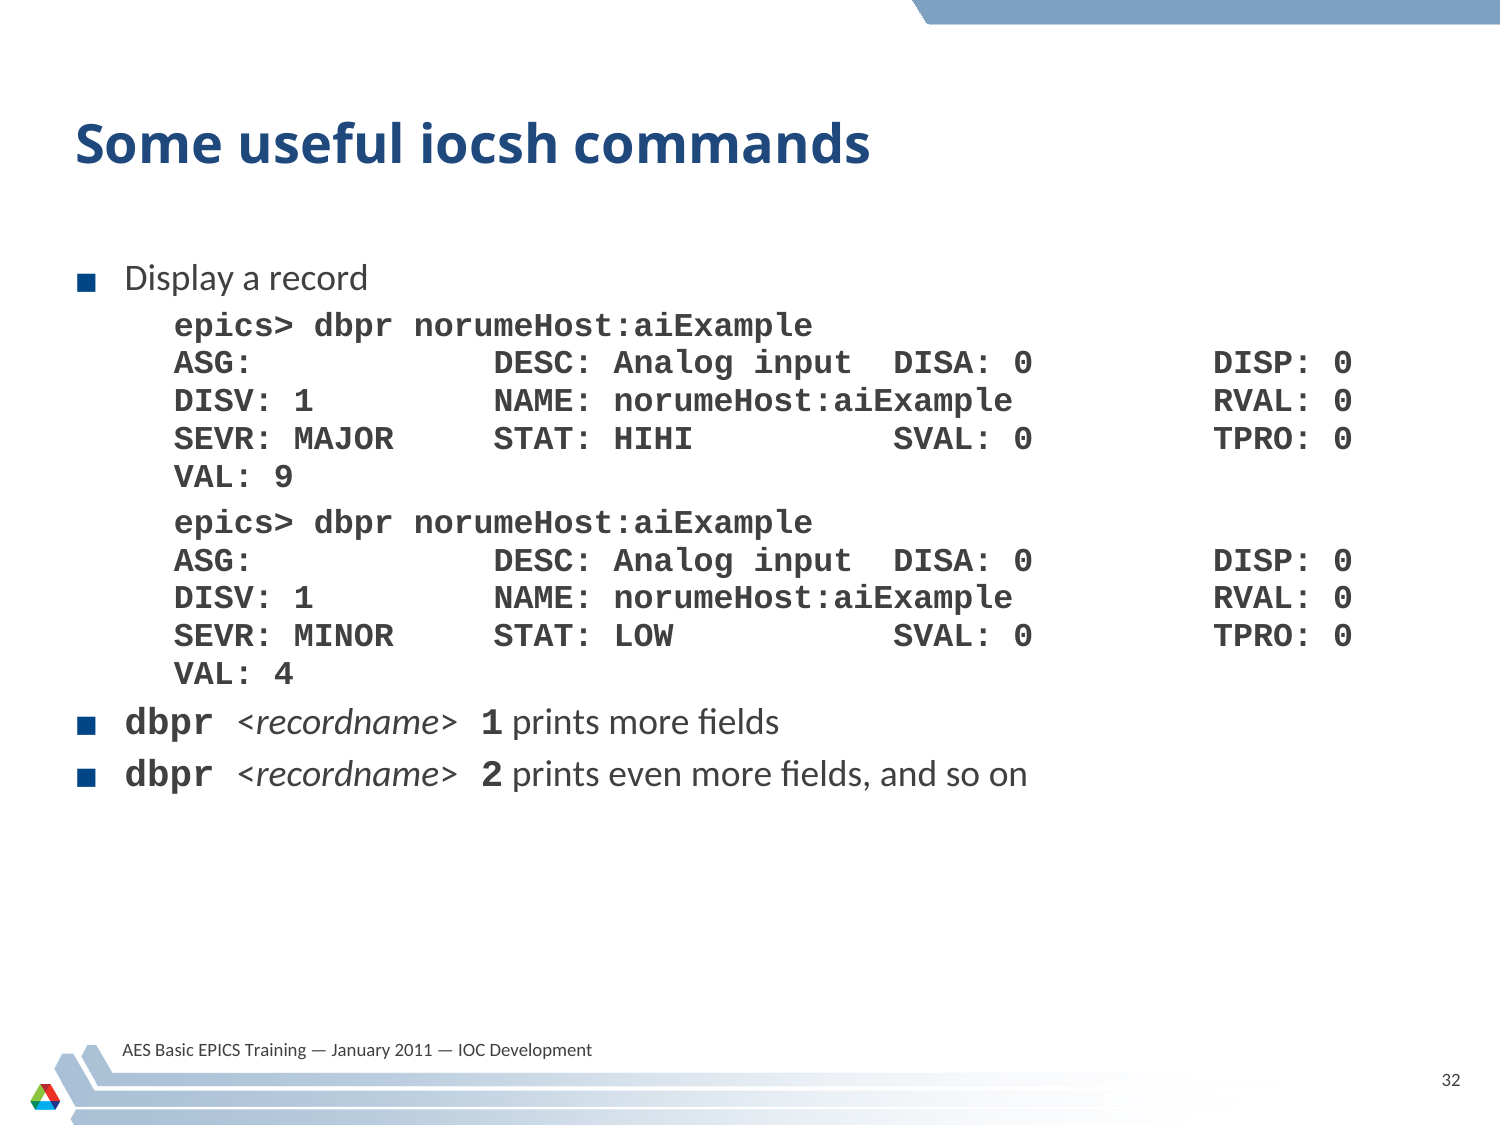

# Some useful iocsh commands
Display a record
epics> dbpr norumeHost:aiExample
ASG: DESC: Analog input DISA: 0 DISP: 0
DISV: 1 NAME: norumeHost:aiExample RVAL: 0
SEVR: MAJOR STAT: HIHI SVAL: 0 TPRO: 0
VAL: 9
epics> dbpr norumeHost:aiExample
ASG: DESC: Analog input DISA: 0 DISP: 0
DISV: 1 NAME: norumeHost:aiExample RVAL: 0
SEVR: MINOR STAT: LOW SVAL: 0 TPRO: 0
VAL: 4
dbpr <recordname> 1 prints more fields
dbpr <recordname> 2 prints even more fields, and so on
AES Basic EPICS Training — January 2011 — IOC Development
32